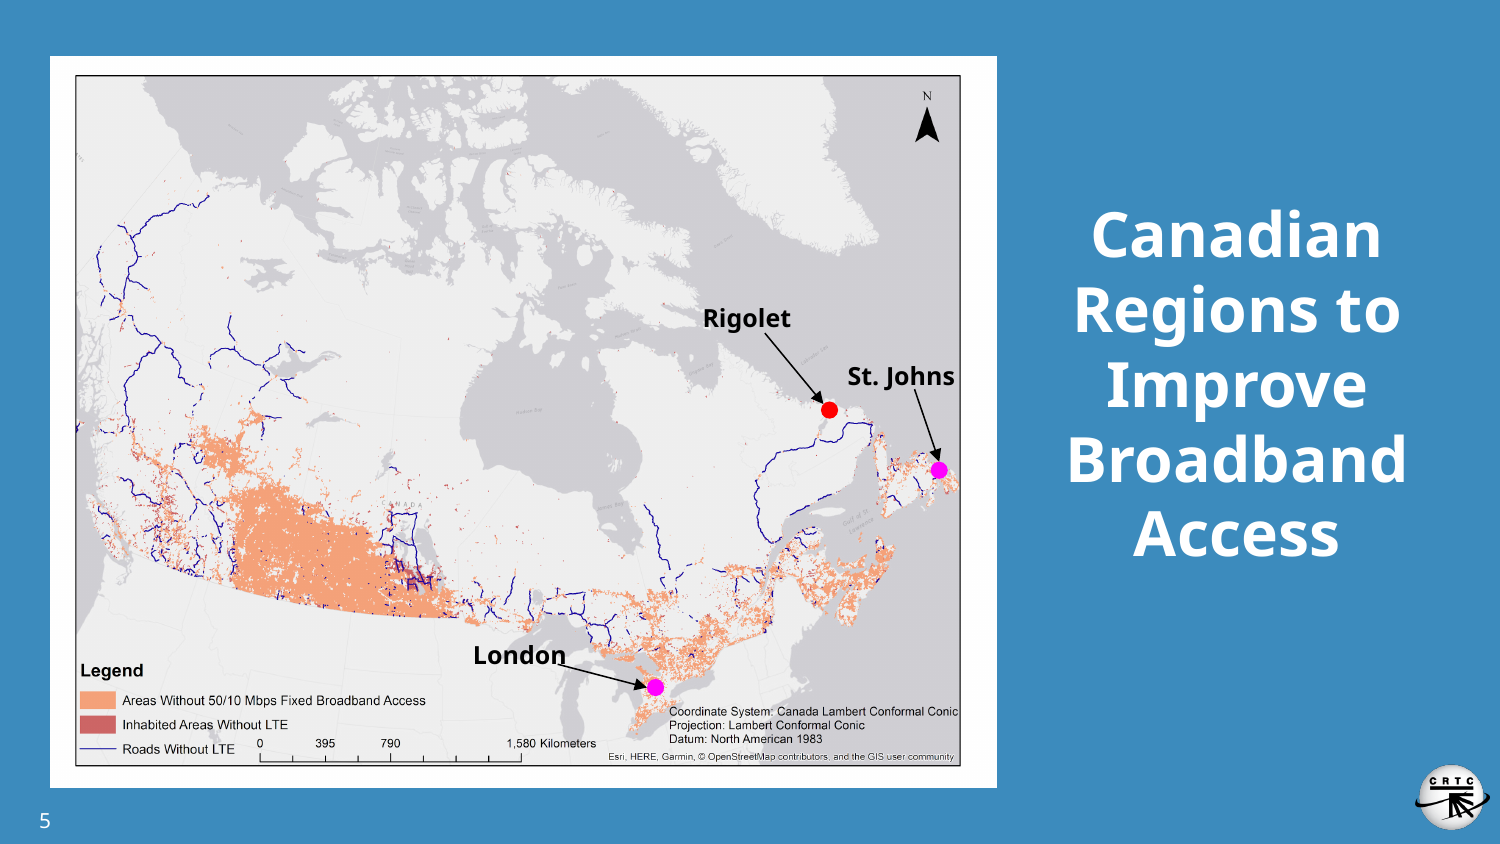

Canadian Regions to Improve Broadband Access
Rigolet
St. Johns
London